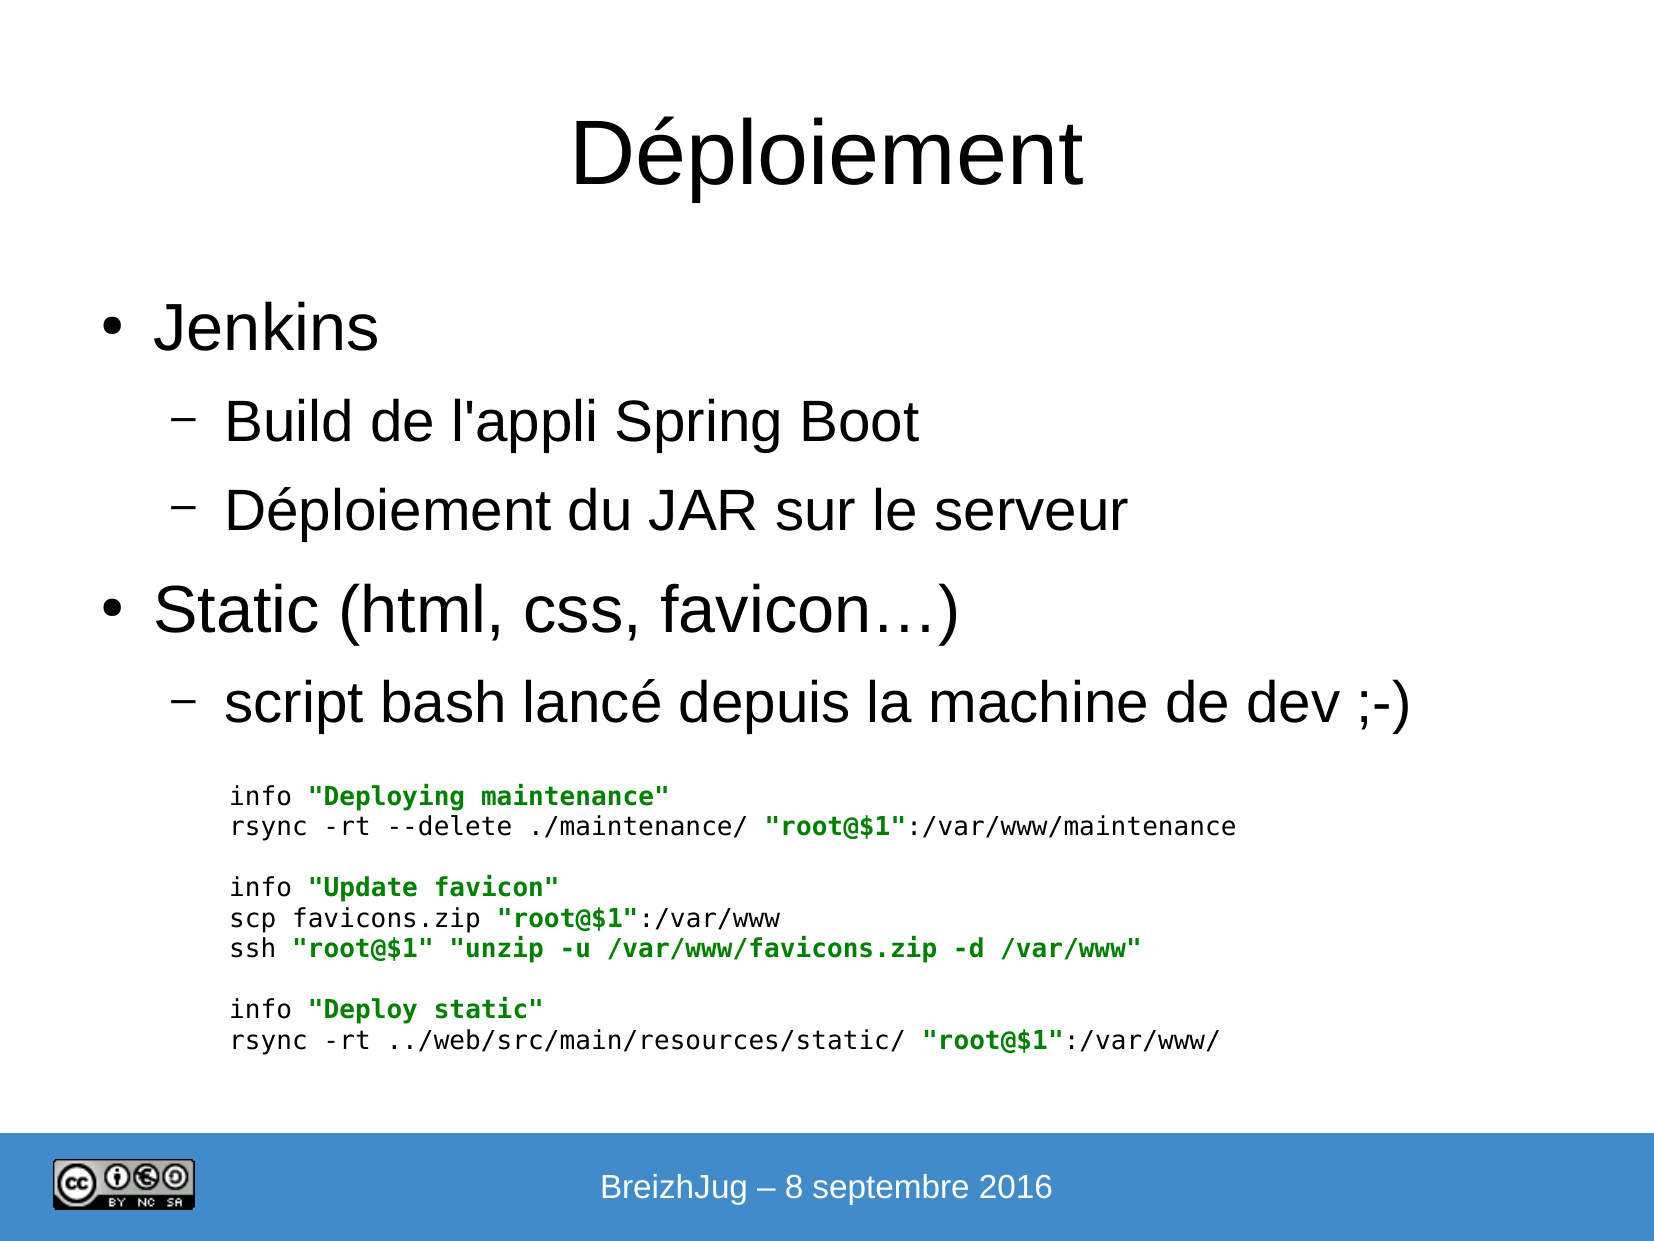

# Déploiement
Jenkins
Build de l'appli Spring Boot
Déploiement du JAR sur le serveur
Static (html, css, favicon…)
script bash lancé depuis la machine de dev ;-)
info "Deploying maintenance"
rsync -rt --delete ./maintenance/ "root@$1":/var/www/maintenance
info "Update favicon"
scp favicons.zip "root@$1":/var/www
ssh "root@$1" "unzip -u /var/www/favicons.zip -d /var/www"
info "Deploy static"
rsync -rt ../web/src/main/resources/static/ "root@$1":/var/www/